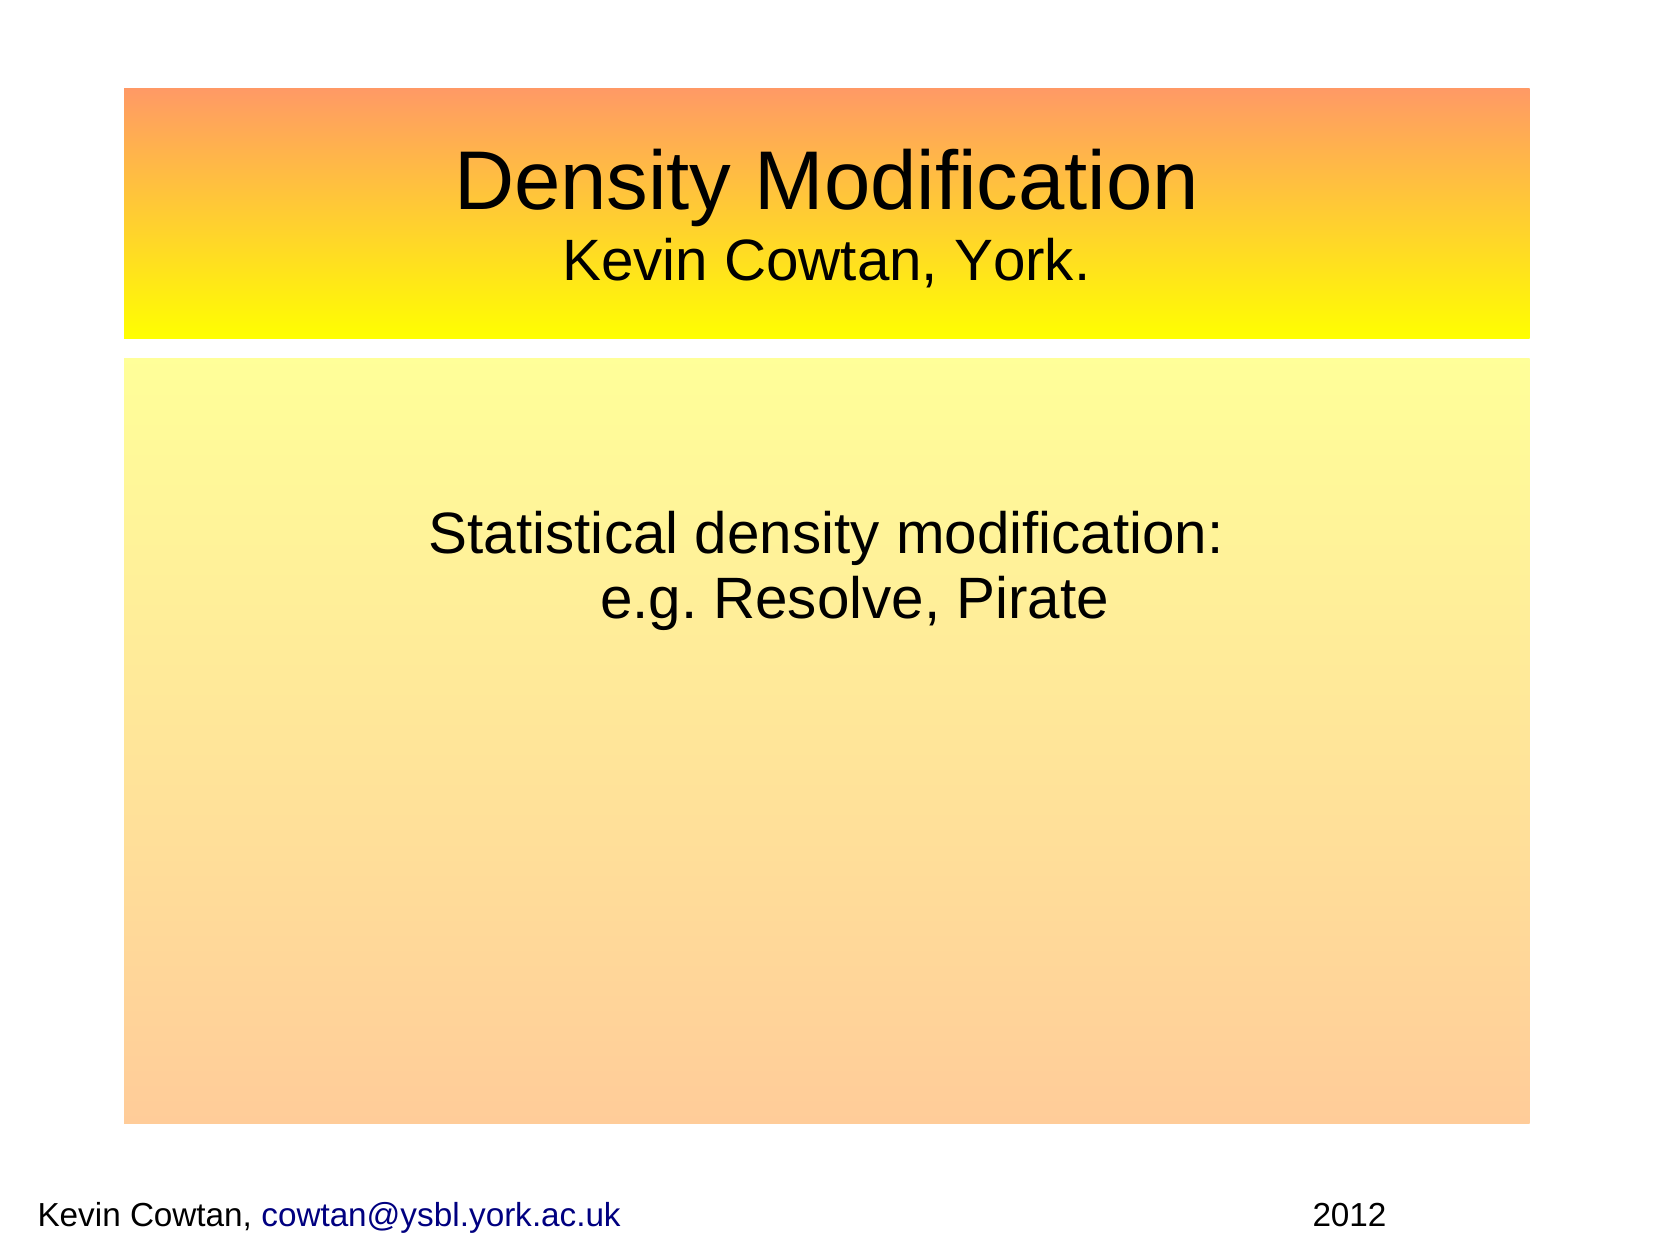

# Density Modification Kevin Cowtan, York.
Statistical density modification:
e.g. Resolve, Pirate